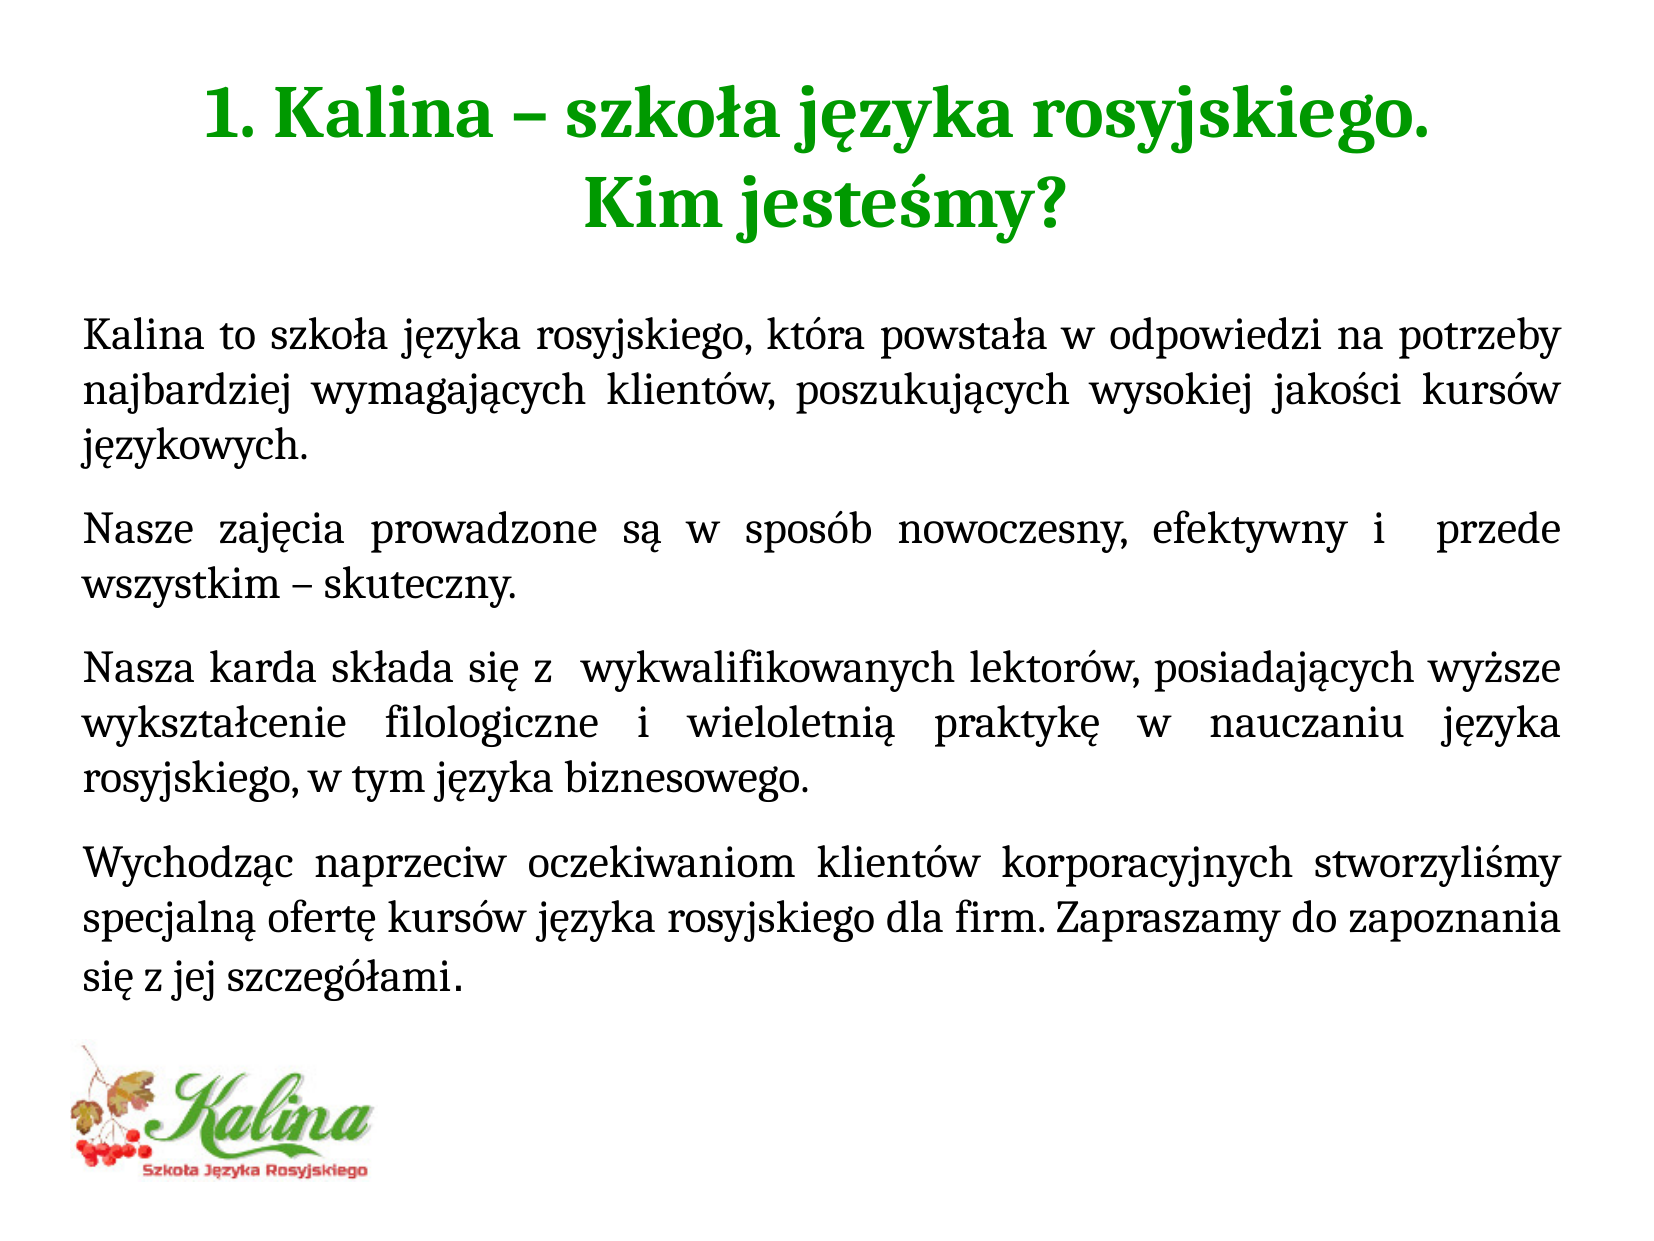

# 1. Kalina – szkoła języka rosyjskiego. Kim jesteśmy?
Kalina to szkoła języka rosyjskiego, która powstała w odpowiedzi na potrzeby najbardziej wymagających klientów, poszukujących wysokiej jakości kursów językowych.
Nasze zajęcia prowadzone są w sposób nowoczesny, efektywny i przede wszystkim – skuteczny.
Nasza karda składa się z wykwalifikowanych lektorów, posiadających wyższe wykształcenie filologiczne i wieloletnią praktykę w nauczaniu języka rosyjskiego, w tym języka biznesowego.
Wychodząc naprzeciw oczekiwaniom klientów korporacyjnych stworzyliśmy specjalną ofertę kursów języka rosyjskiego dla firm. Zapraszamy do zapoznania się z jej szczegółami.